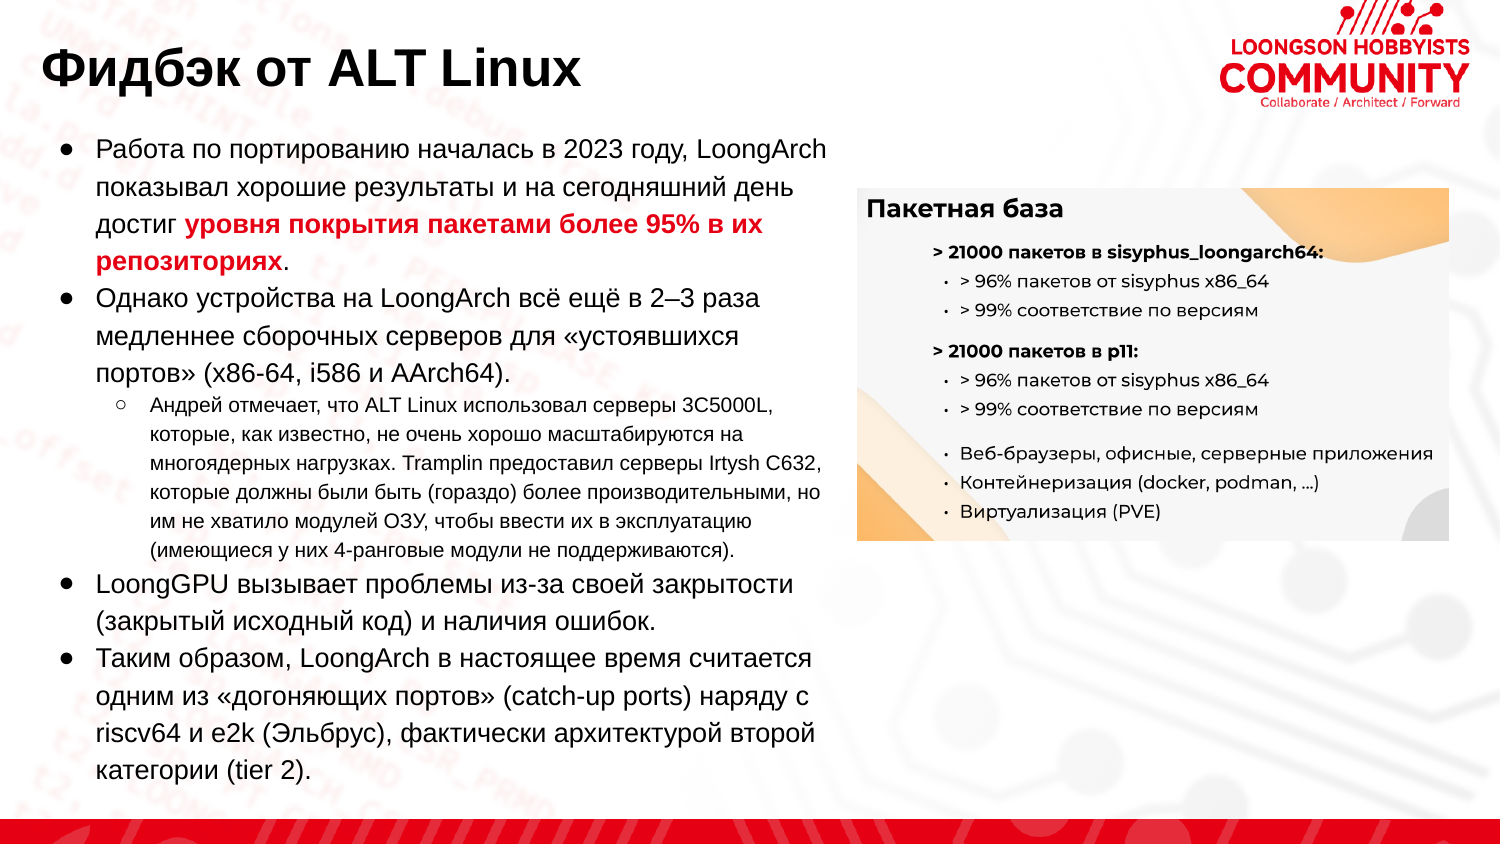

# Фидбэк от ALT Linux
Работа по портированию началась в 2023 году, LoongArch показывал хорошие результаты и на сегодняшний день достиг уровня покрытия пакетами более 95% в их репозиториях.
Однако устройства на LoongArch всё ещё в 2–3 раза медленнее сборочных серверов для «устоявшихся портов» (x86-64, i586 и AArch64).
Андрей отмечает, что ALT Linux использовал серверы 3C5000L, которые, как известно, не очень хорошо масштабируются на многоядерных нагрузках. Tramplin предоставил серверы Irtysh C632, которые должны были быть (гораздо) более производительными, но им не хватило модулей ОЗУ, чтобы ввести их в эксплуатацию (имеющиеся у них 4-ранговые модули не поддерживаются).
LoongGPU вызывает проблемы из-за своей закрытости (закрытый исходный код) и наличия ошибок.
Таким образом, LoongArch в настоящее время считается одним из «догоняющих портов» (catch-up ports) наряду с riscv64 и e2k (Эльбрус), фактически архитектурой второй категории (tier 2).